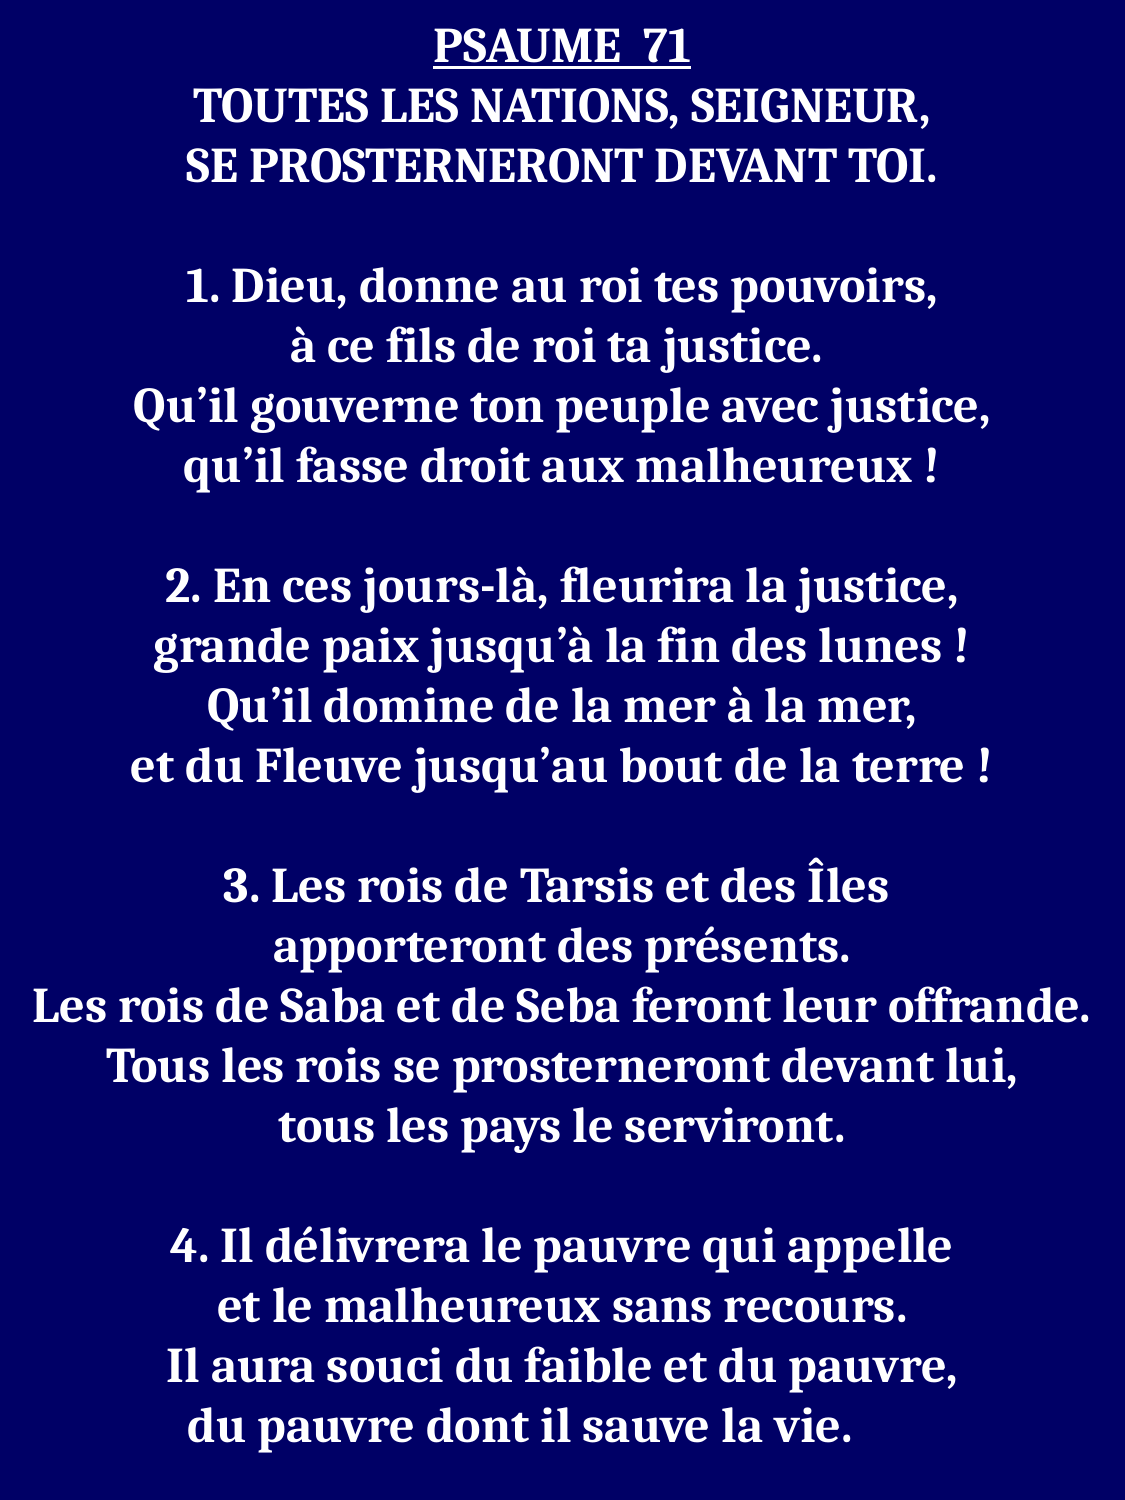

PSAUME 71
TOUTES LES NATIONS, SEIGNEUR,
SE PROSTERNERONT DEVANT TOI.
1. Dieu, donne au roi tes pouvoirs,
à ce fils de roi ta justice.
Qu’il gouverne ton peuple avec justice,
qu’il fasse droit aux malheureux !
2. En ces jours-là, fleurira la justice,
grande paix jusqu’à la fin des lunes !
Qu’il domine de la mer à la mer,
et du Fleuve jusqu’au bout de la terre !
3. Les rois de Tarsis et des Îles
apporteront des présents.
Les rois de Saba et de Seba feront leur offrande.
Tous les rois se prosterneront devant lui,
tous les pays le serviront.
4. Il délivrera le pauvre qui appelle
et le malheureux sans recours.
Il aura souci du faible et du pauvre,
du pauvre dont il sauve la vie.